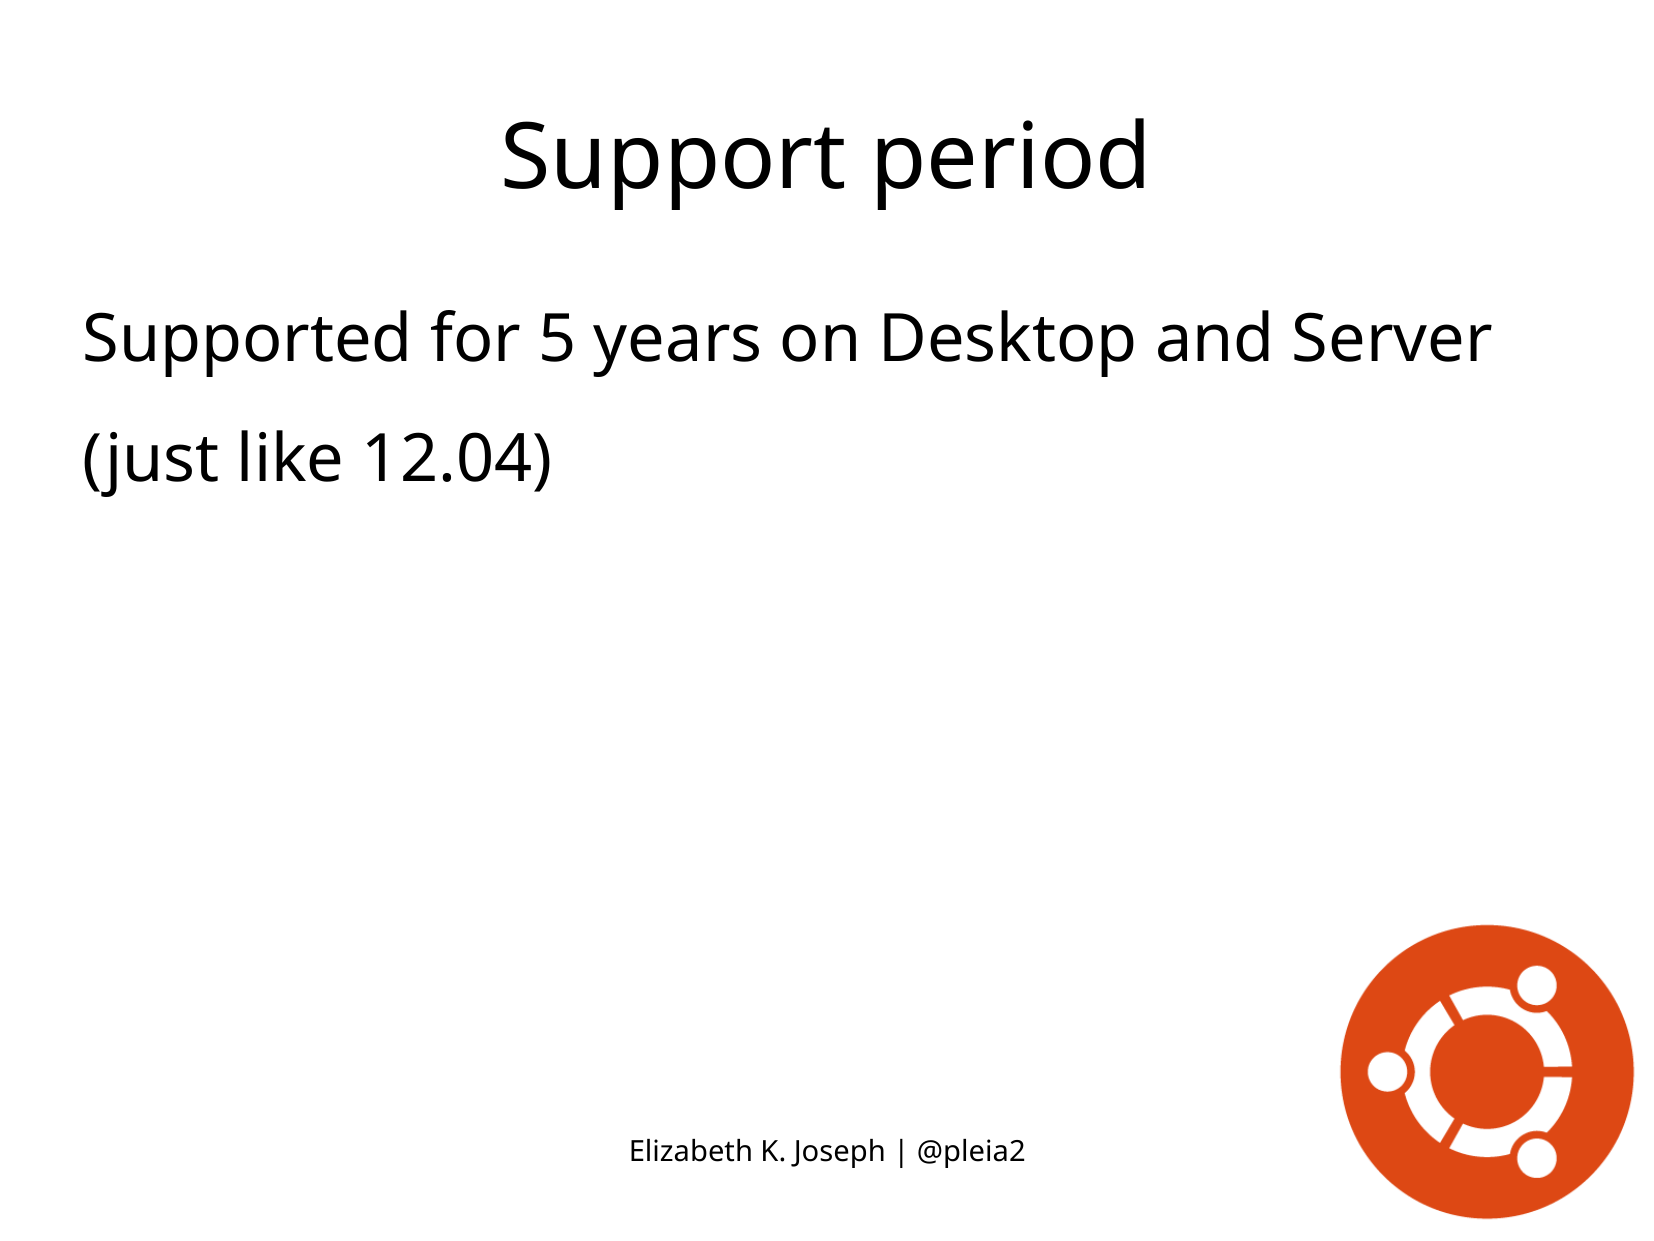

# Support period
Supported for 5 years on Desktop and Server
(just like 12.04)
Elizabeth K. Joseph | @pleia2